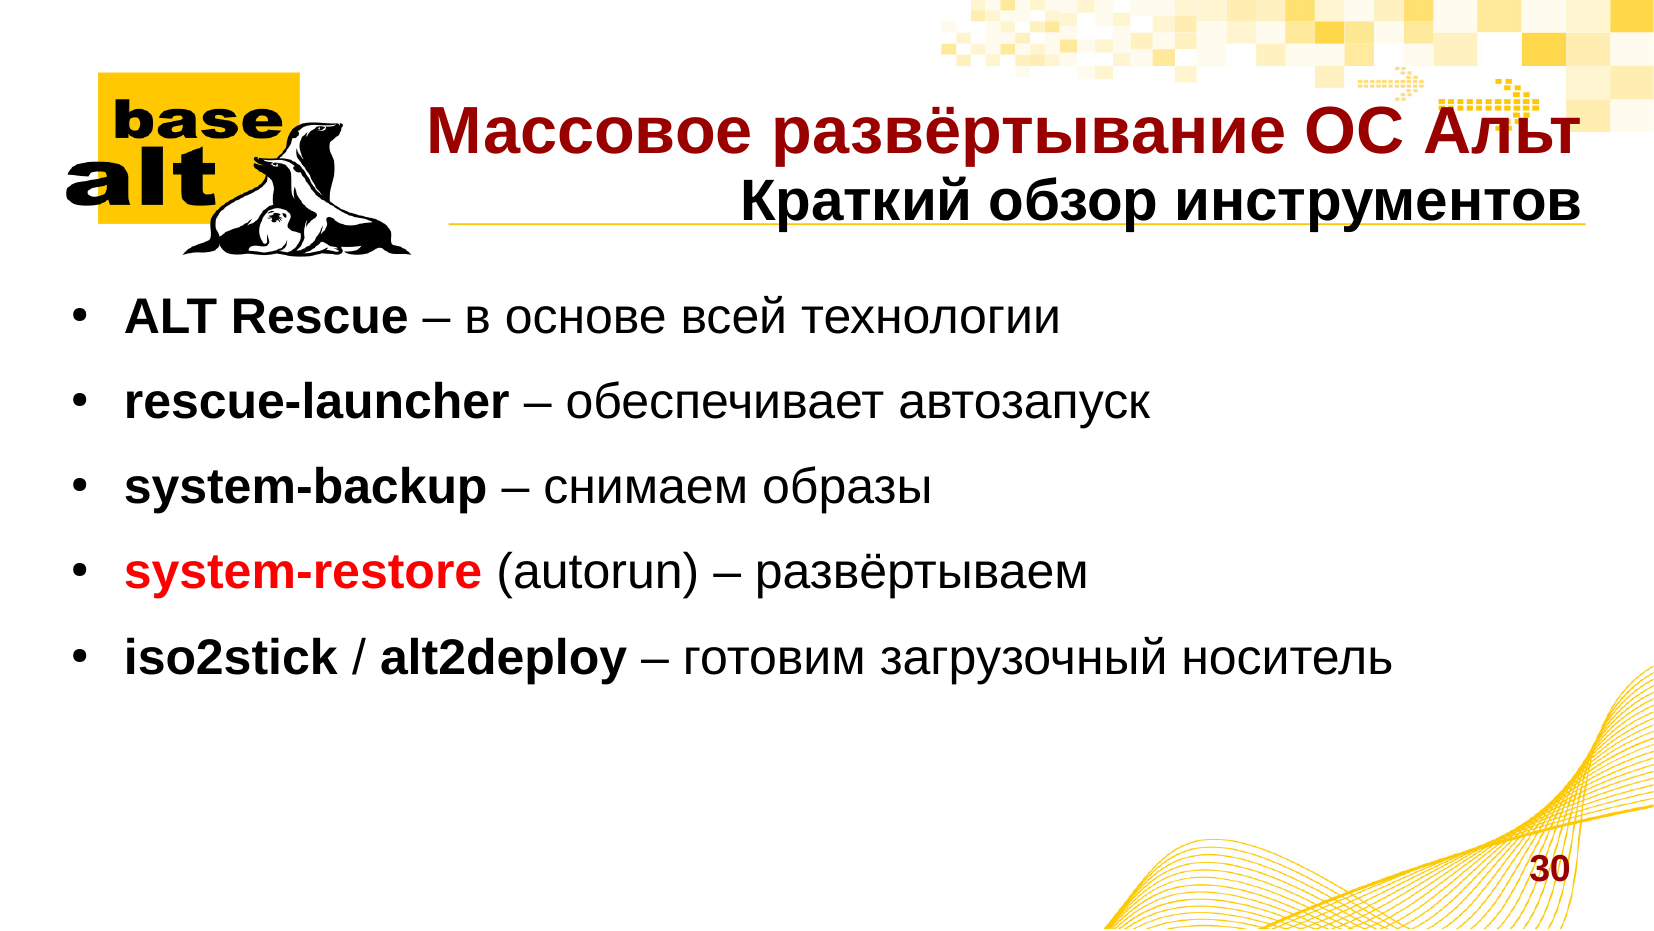

# Массовое развёртывание ОС Альт Краткий обзор инструментов
ALT Rescue – в основе всей технологии
rescue-launcher – обеспечивает автозапуск
system-backup – снимаем образы
system-restore (autorun) – развёртываем
iso2stick / alt2deploy – готовим загрузочный носитель
30